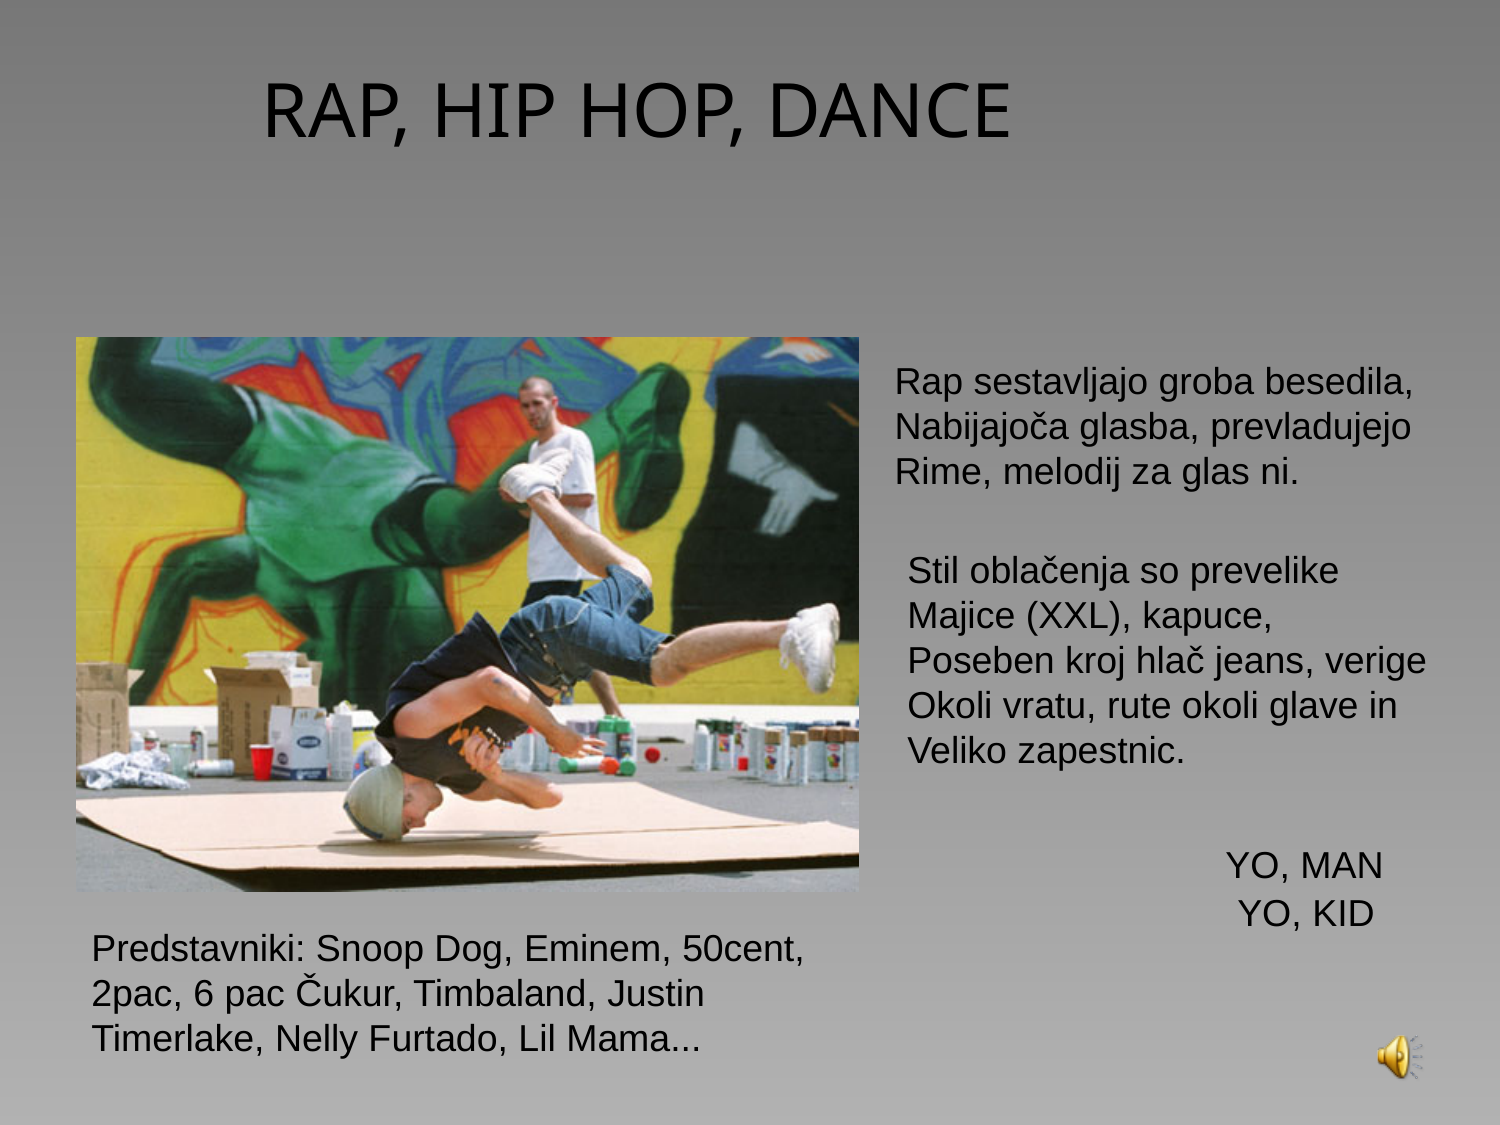

RAP, HIP HOP, DANCE
Rap sestavljajo groba besedila,
Nabijajoča glasba, prevladujejo
Rime, melodij za glas ni.
Stil oblačenja so prevelike
Majice (XXL), kapuce,
Poseben kroj hlač jeans, verige
Okoli vratu, rute okoli glave in
Veliko zapestnic.
YO, MAN
YO, KID
Predstavniki: Snoop Dog, Eminem, 50cent, 2pac, 6 pac Čukur, Timbaland, Justin Timerlake, Nelly Furtado, Lil Mama...